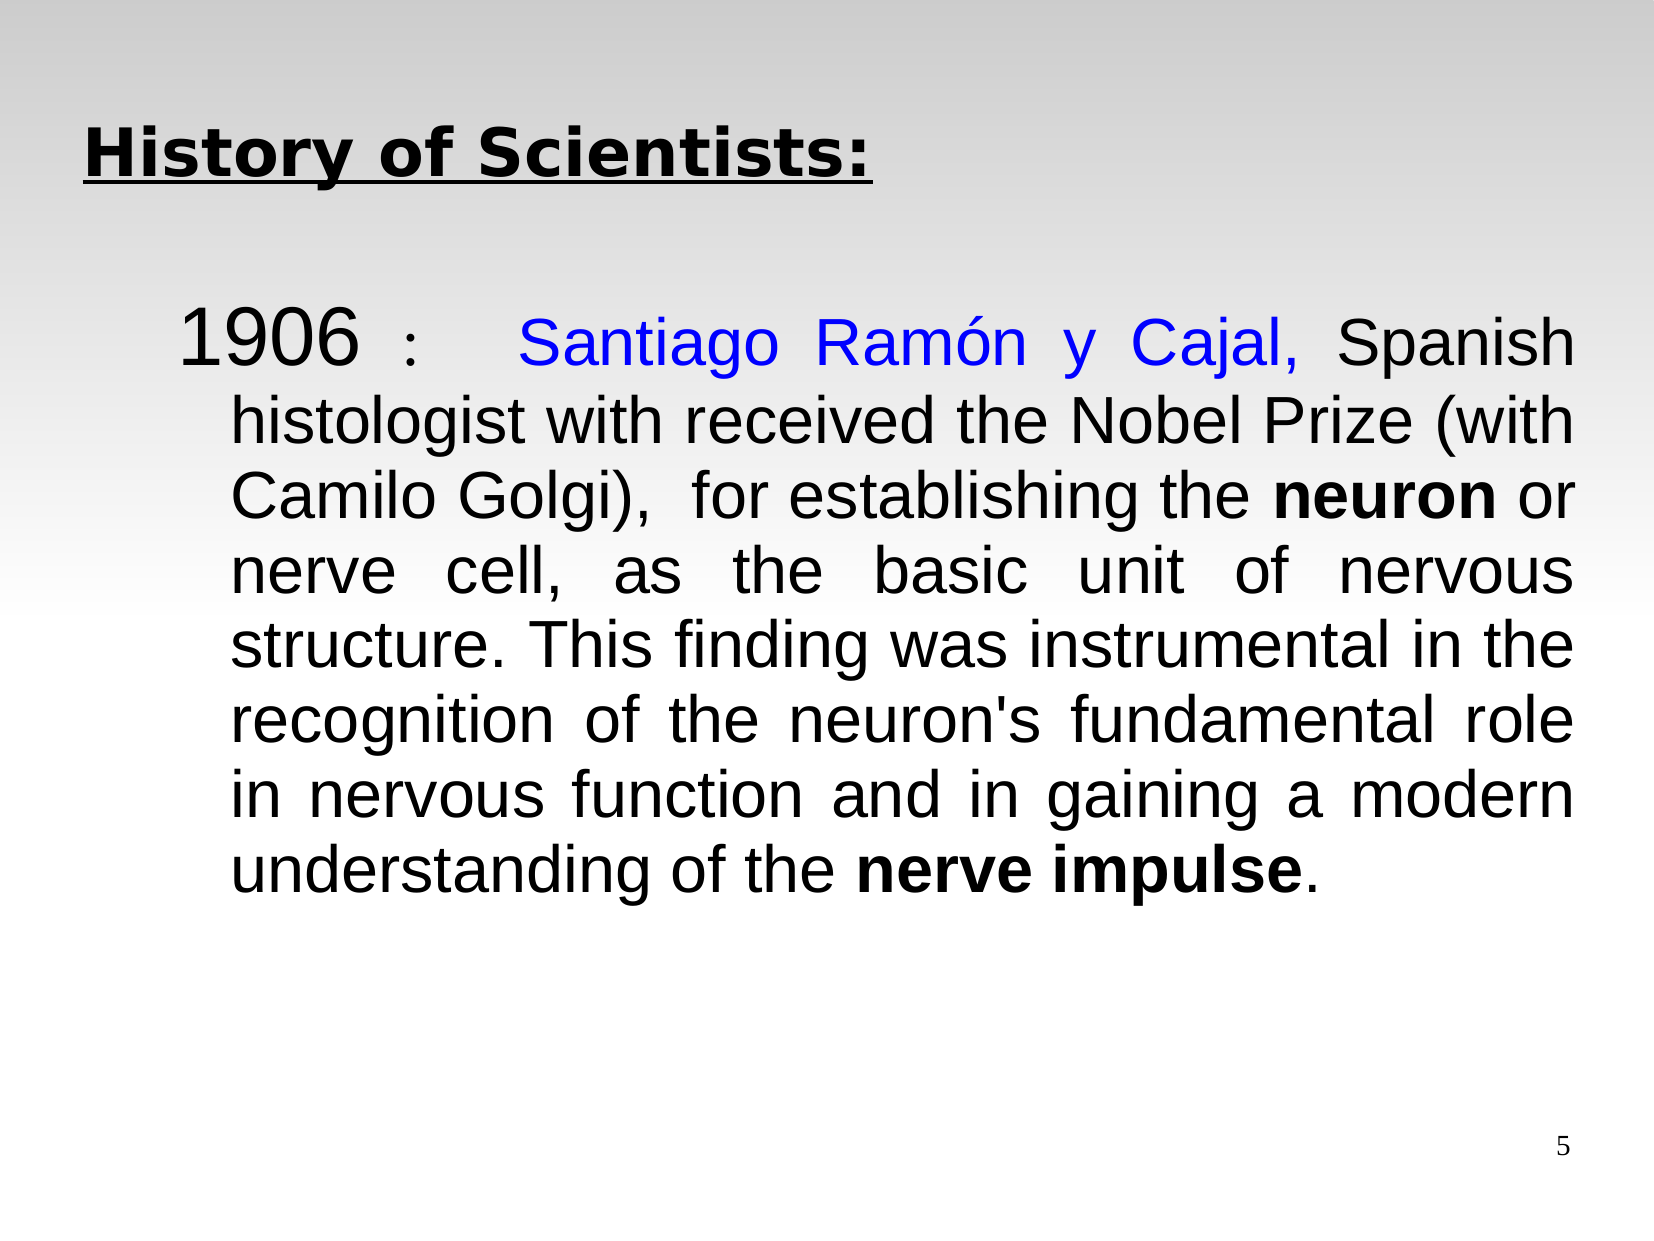

# History of Scientists:
1906 : Santiago Ramón y Cajal, Spanish histologist with received the Nobel Prize (with Camilo Golgi), for establishing the neuron or nerve cell, as the basic unit of nervous structure. This finding was instrumental in the recognition of the neuron's fundamental role in nervous function and in gaining a modern understanding of the nerve impulse.
5